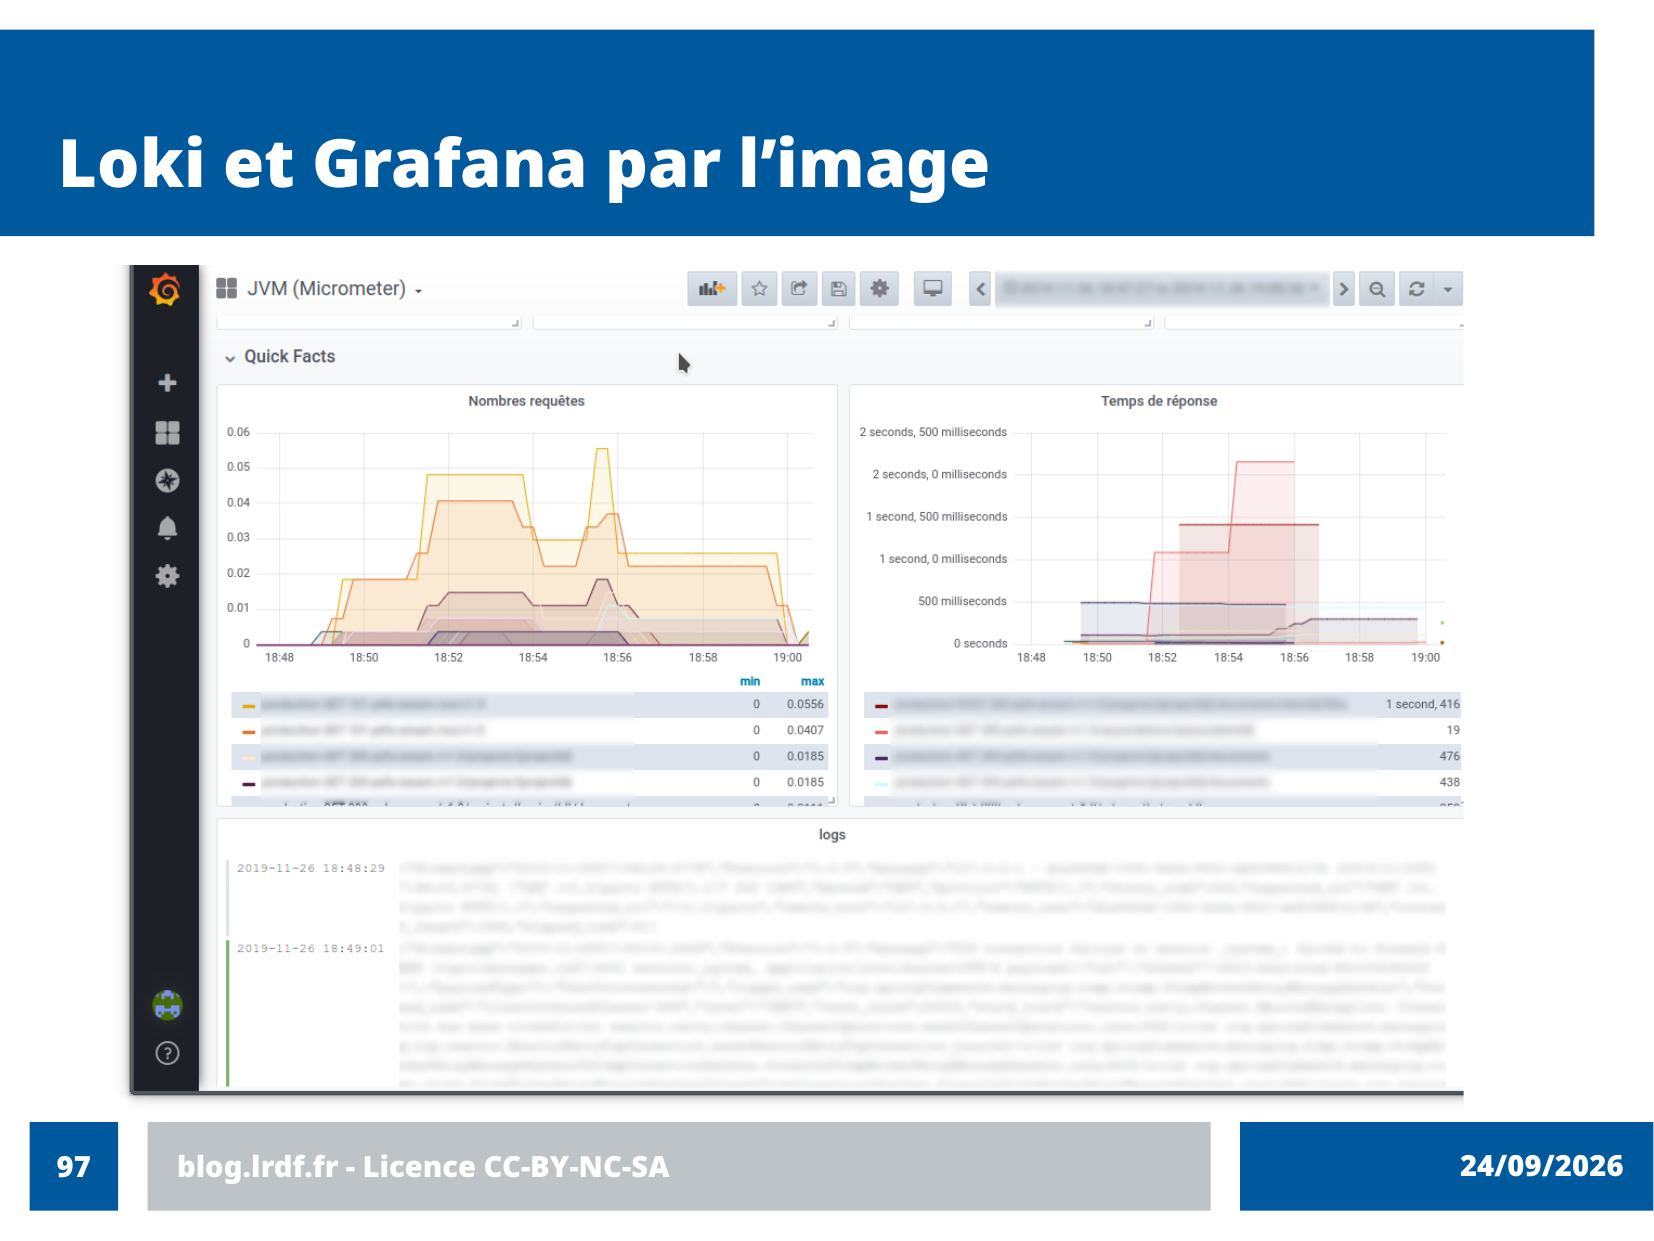

# Loki et Grafana par l’image
97
blog.lrdf.fr - Licence CC-BY-NC-SA